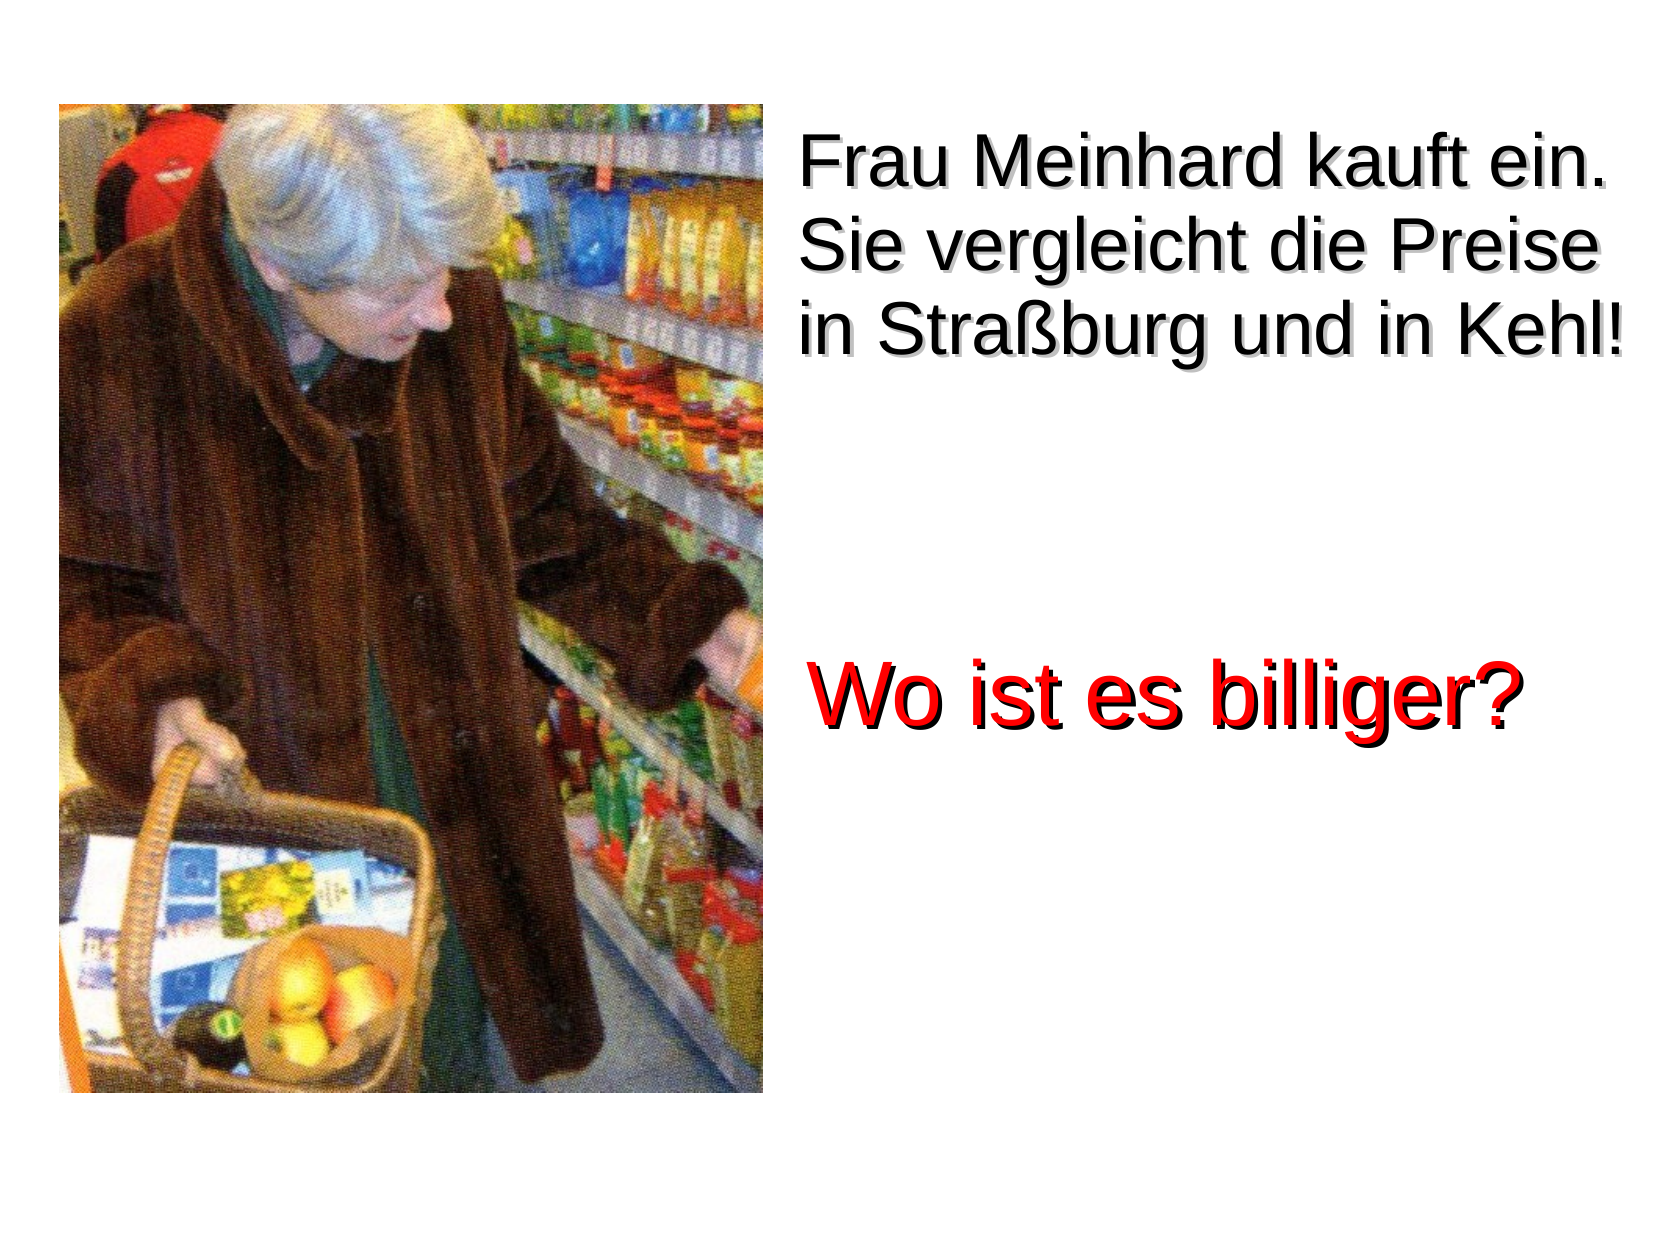

# Frau Meinhard kauft ein. Sie vergleicht die Preise in Straßburg und in Kehl!
Wo ist es billiger?